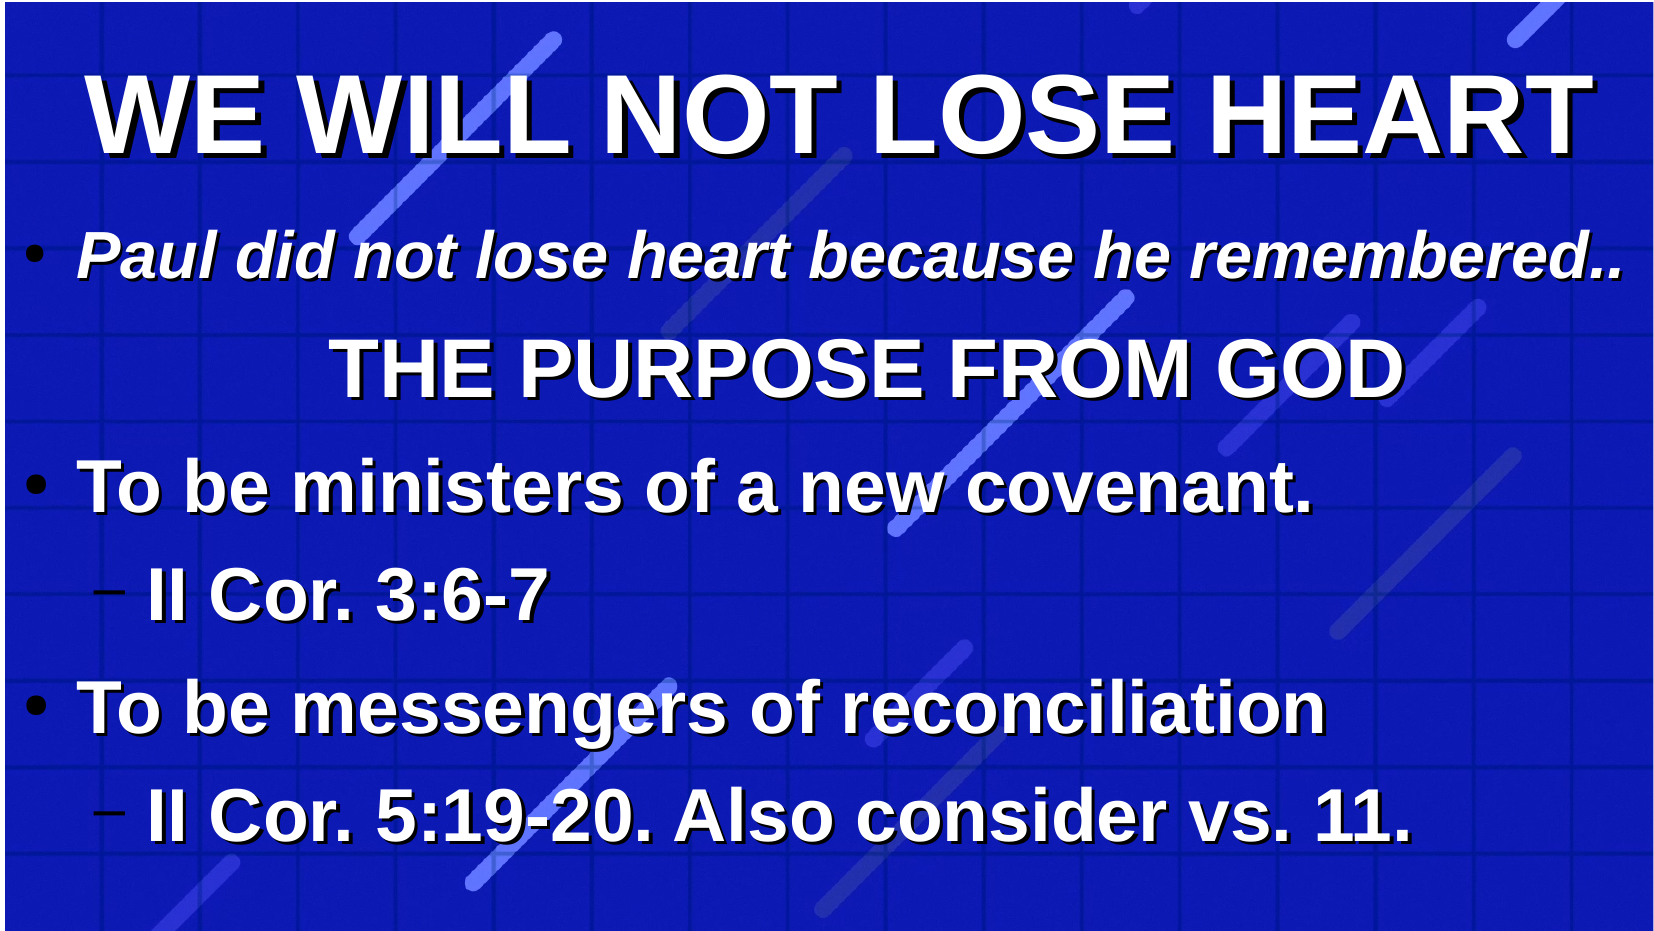

# WE WILL NOT LOSE HEART
Paul did not lose heart because he remembered..
THE PURPOSE FROM GOD
To be ministers of a new covenant.
II Cor. 3:6-7
To be messengers of reconciliation
II Cor. 5:19-20. Also consider vs. 11.